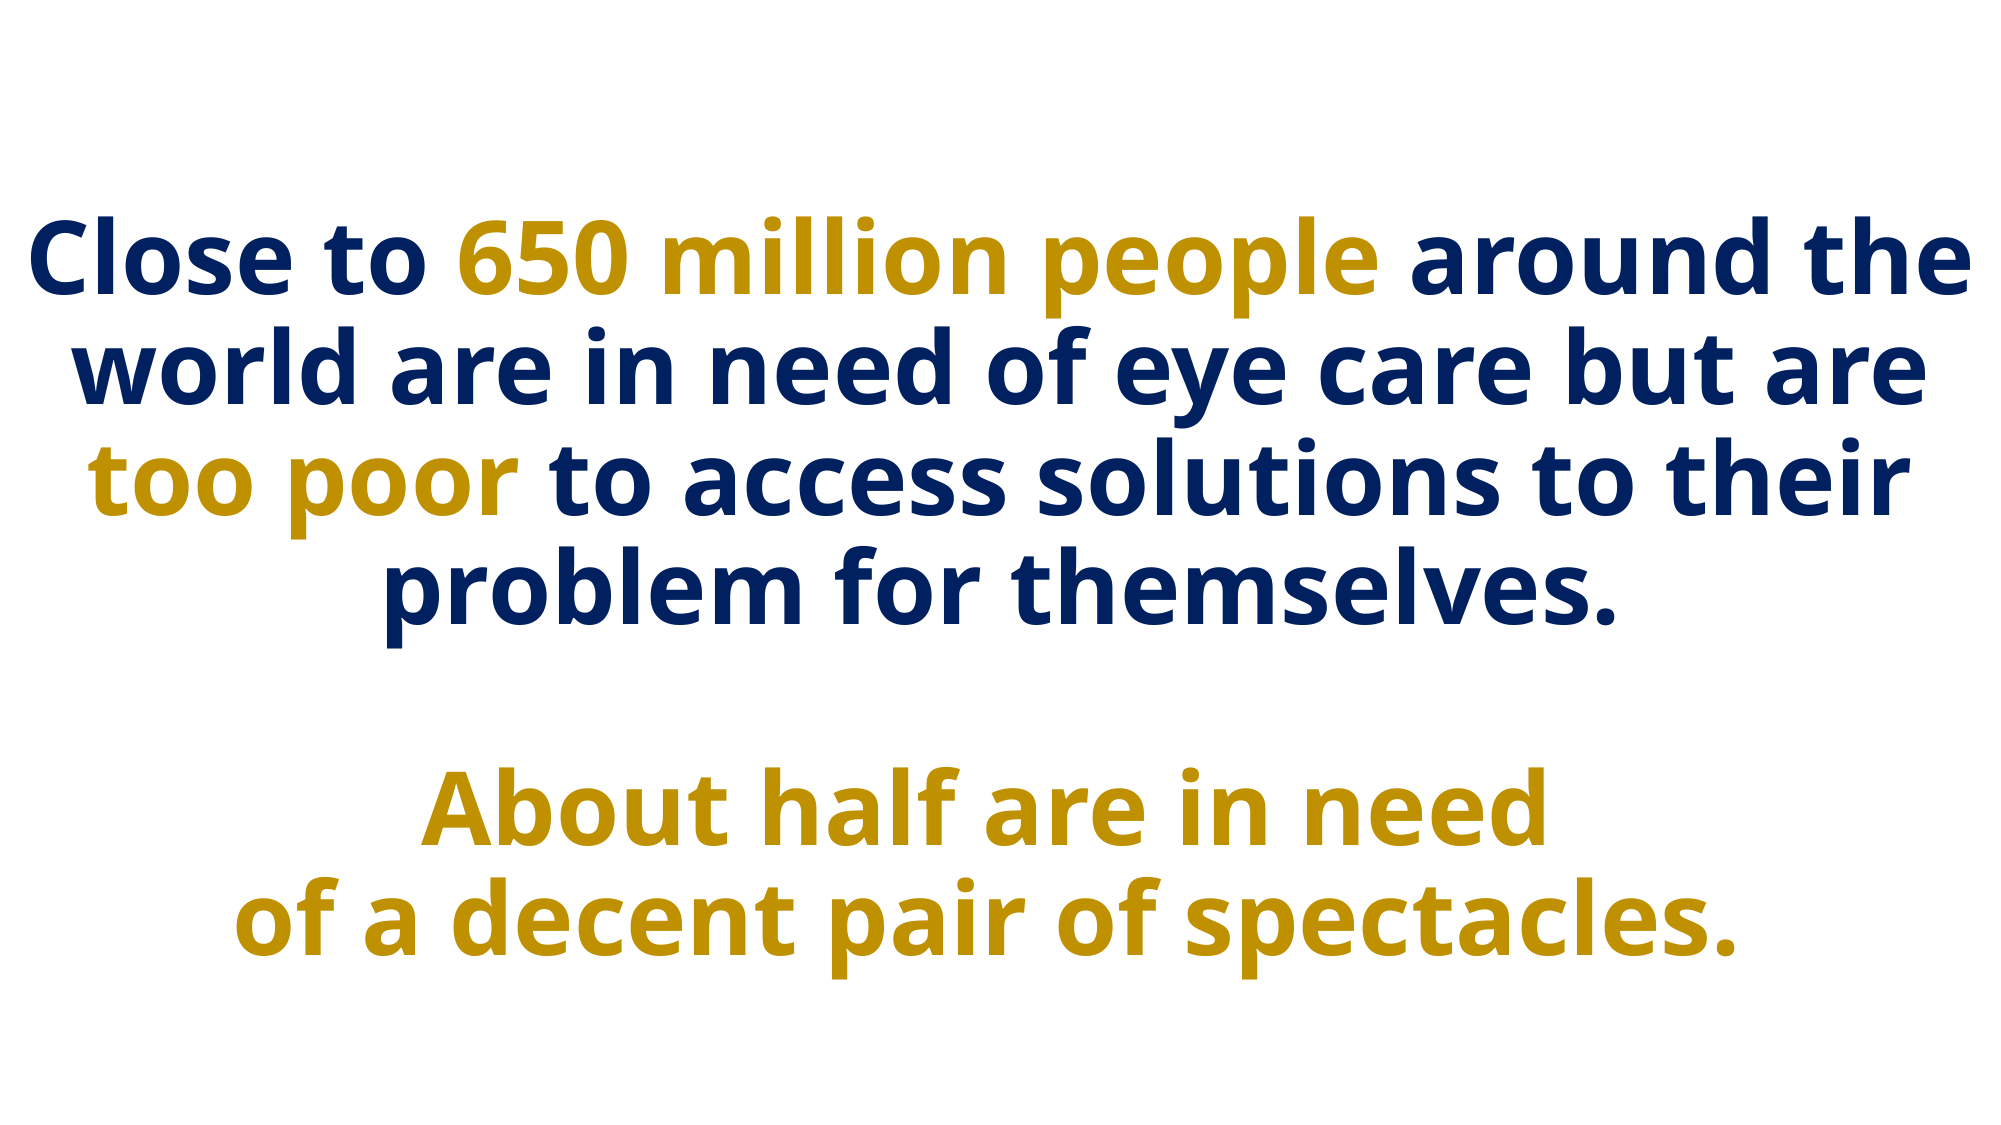

# Close to 650 million people around the world are in need of eye care but are too poor to access solutions to their problem for themselves. About half are in need of a decent pair of spectacles.